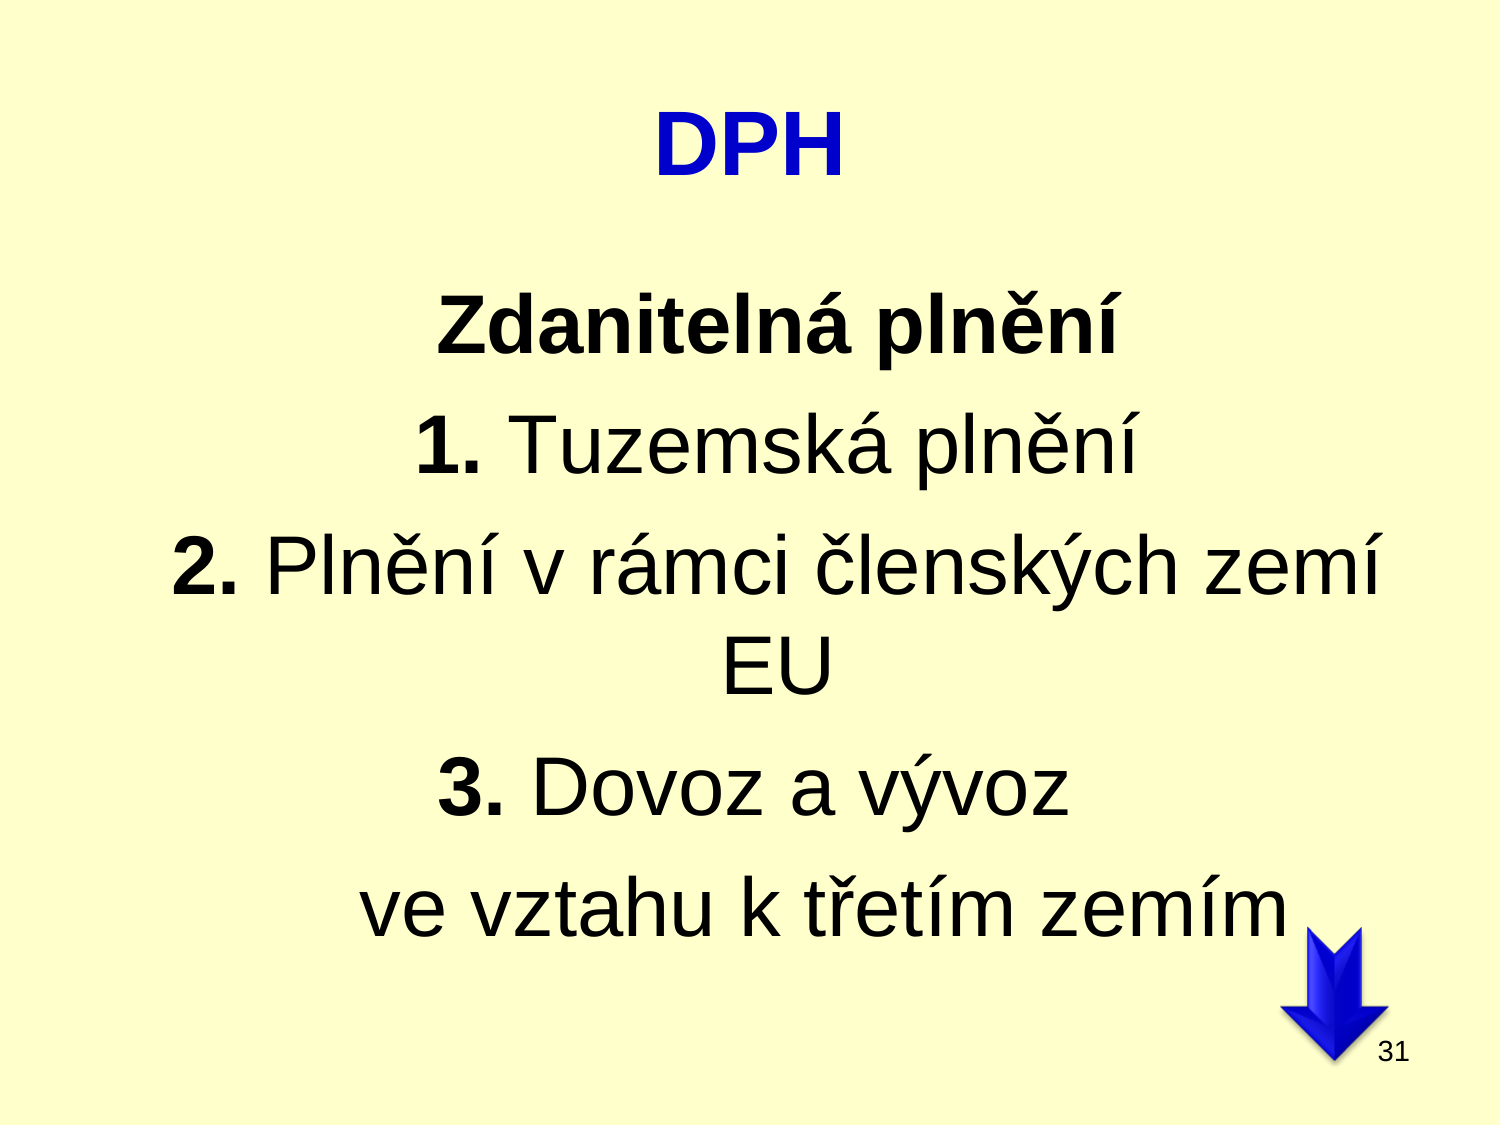

# DPH
	Zdanitelná plnění
	1. Tuzemská plnění
	2. Plnění v rámci členských zemí EU
	3. Dovoz a vývoz
		ve vztahu k třetím zemím